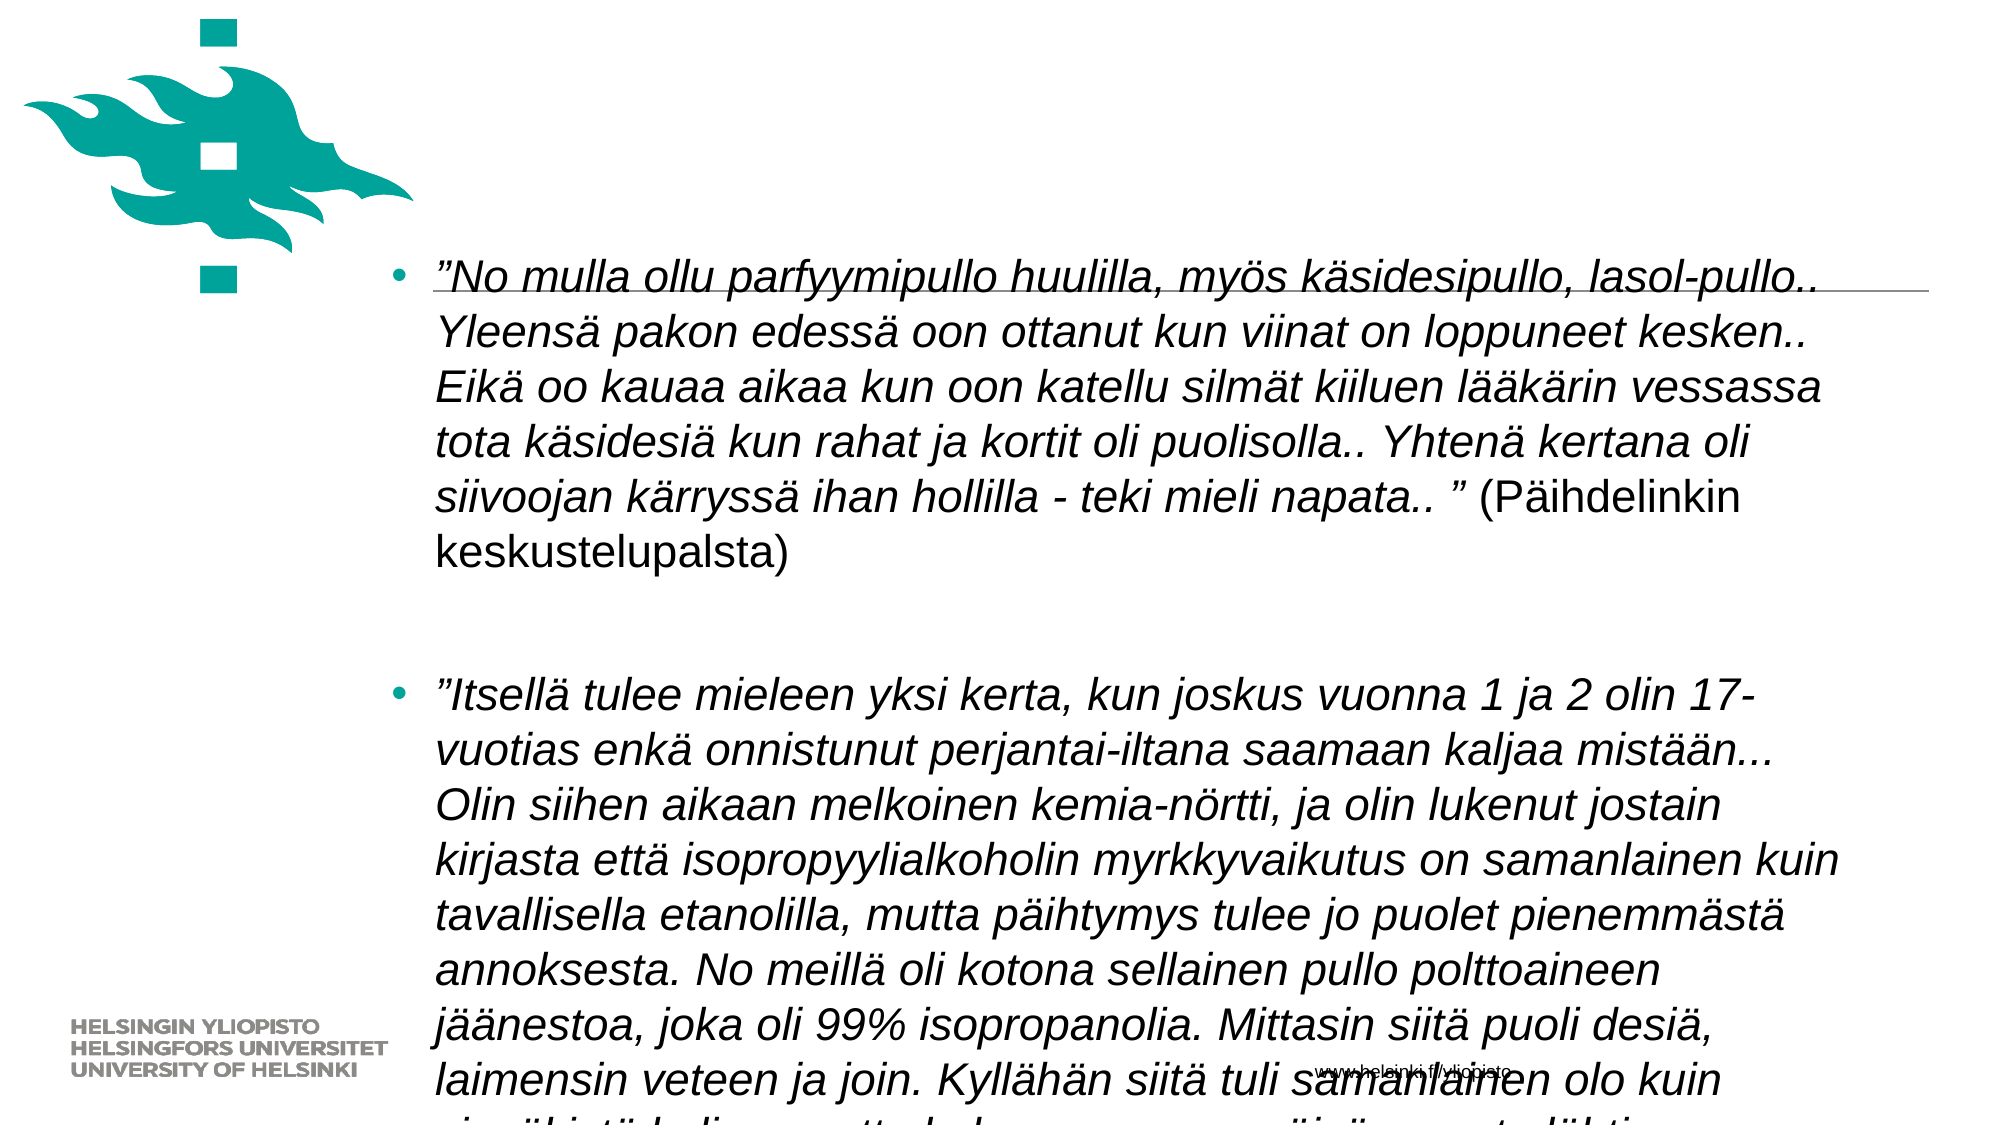

# ”No mulla ollu parfyymipullo huulilla, myös käsidesipullo, lasol-pullo.. Yleensä pakon edessä oon ottanut kun viinat on loppuneet kesken.. Eikä oo kauaa aikaa kun oon katellu silmät kiiluen lääkärin vessassa tota käsidesiä kun rahat ja kortit oli puolisolla.. Yhtenä kertana oli siivoojan kärryssä ihan hollilla - teki mieli napata.. ” (Päihdelinkin keskustelupalsta)
”Itsellä tulee mieleen yksi kerta, kun joskus vuonna 1 ja 2 olin 17-vuotias enkä onnistunut perjantai-iltana saamaan kaljaa mistään... Olin siihen aikaan melkoinen kemia-nörtti, ja olin lukenut jostain kirjasta että isopropyylialkoholin myrkkyvaikutus on samanlainen kuin tavallisella etanolilla, mutta päihtymys tulee jo puolet pienemmästä annoksesta. No meillä oli kotona sellainen pullo polttoaineen jäänestoa, joka oli 99% isopropanolia. Mittasin siitä puoli desiä, laimensin veteen ja join. Kyllähän siitä tuli samanlainen olo kuin sixpäkistä kaljaa, mutta koko seuraavan päivän musta lähti epämiellyttävä liuottimen haju, jonka pystyin itsekin tuntemaan hengityksessäni... Sen verran vastenmielinen kokemus, etten suosittele.” (Päihdelinkin keskustelupalsta)